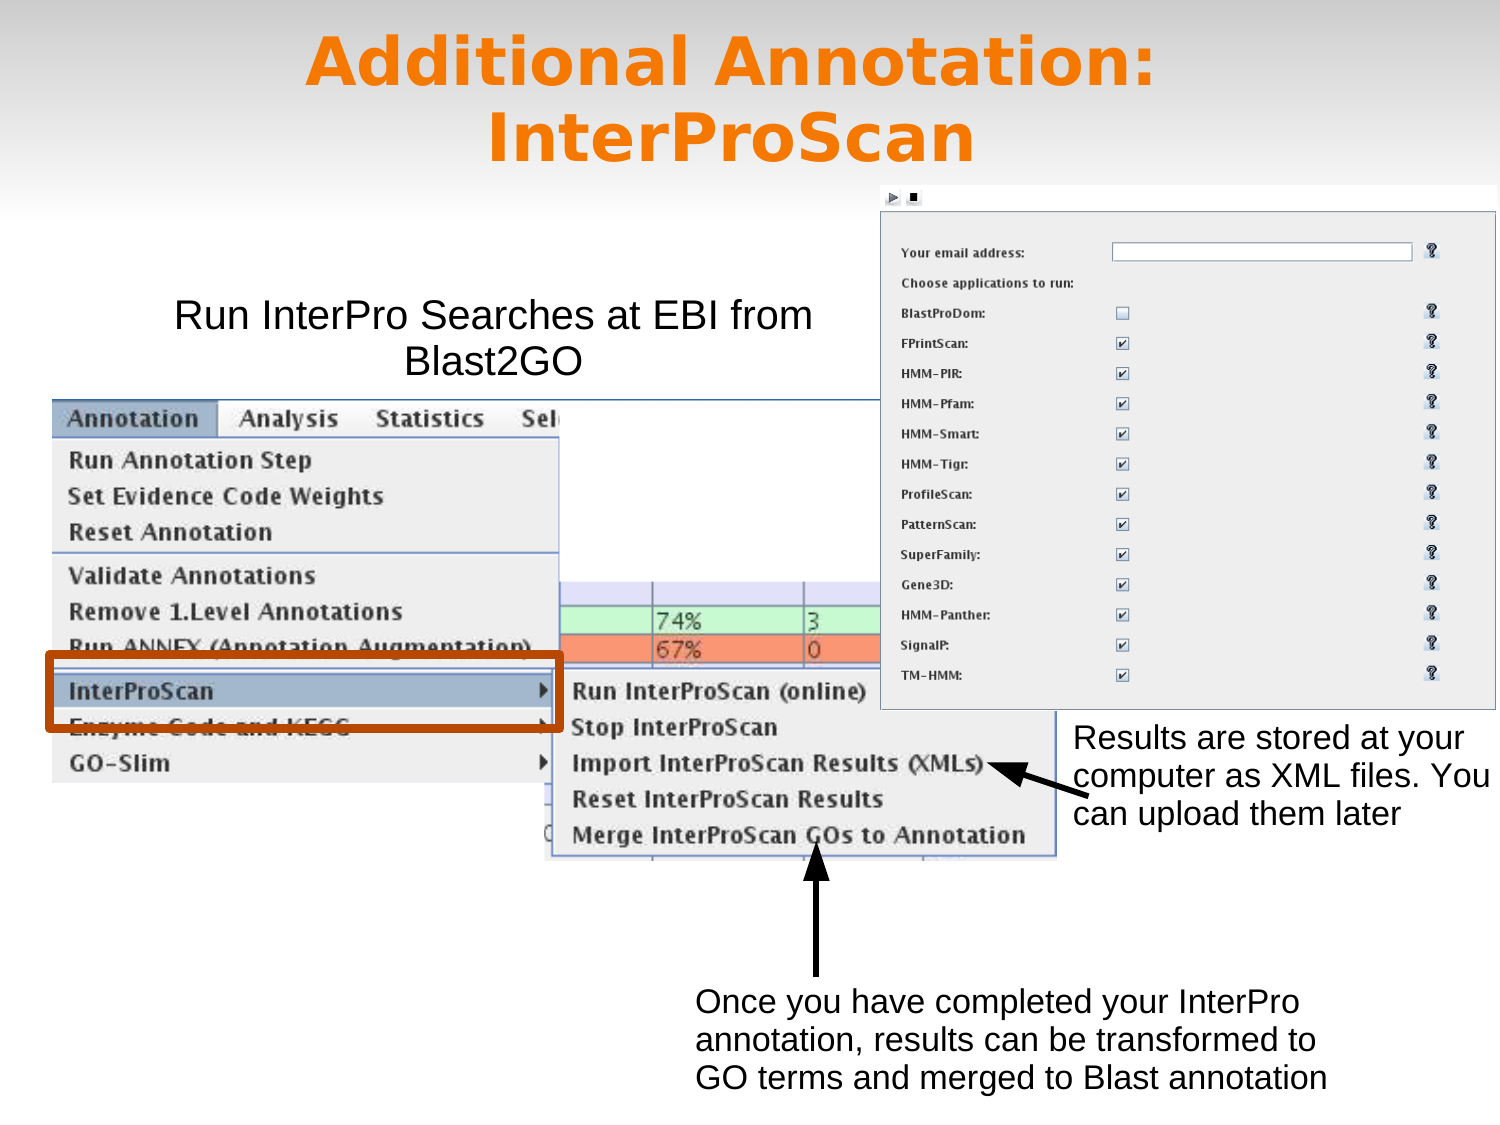

# Additional Annotation: InterProScan
Run InterPro Searches at EBI from Blast2GO
Results are stored at your
computer as XML files. You
can upload them later
Once you have completed your InterPro
annotation, results can be transformed to
GO terms and merged to Blast annotation